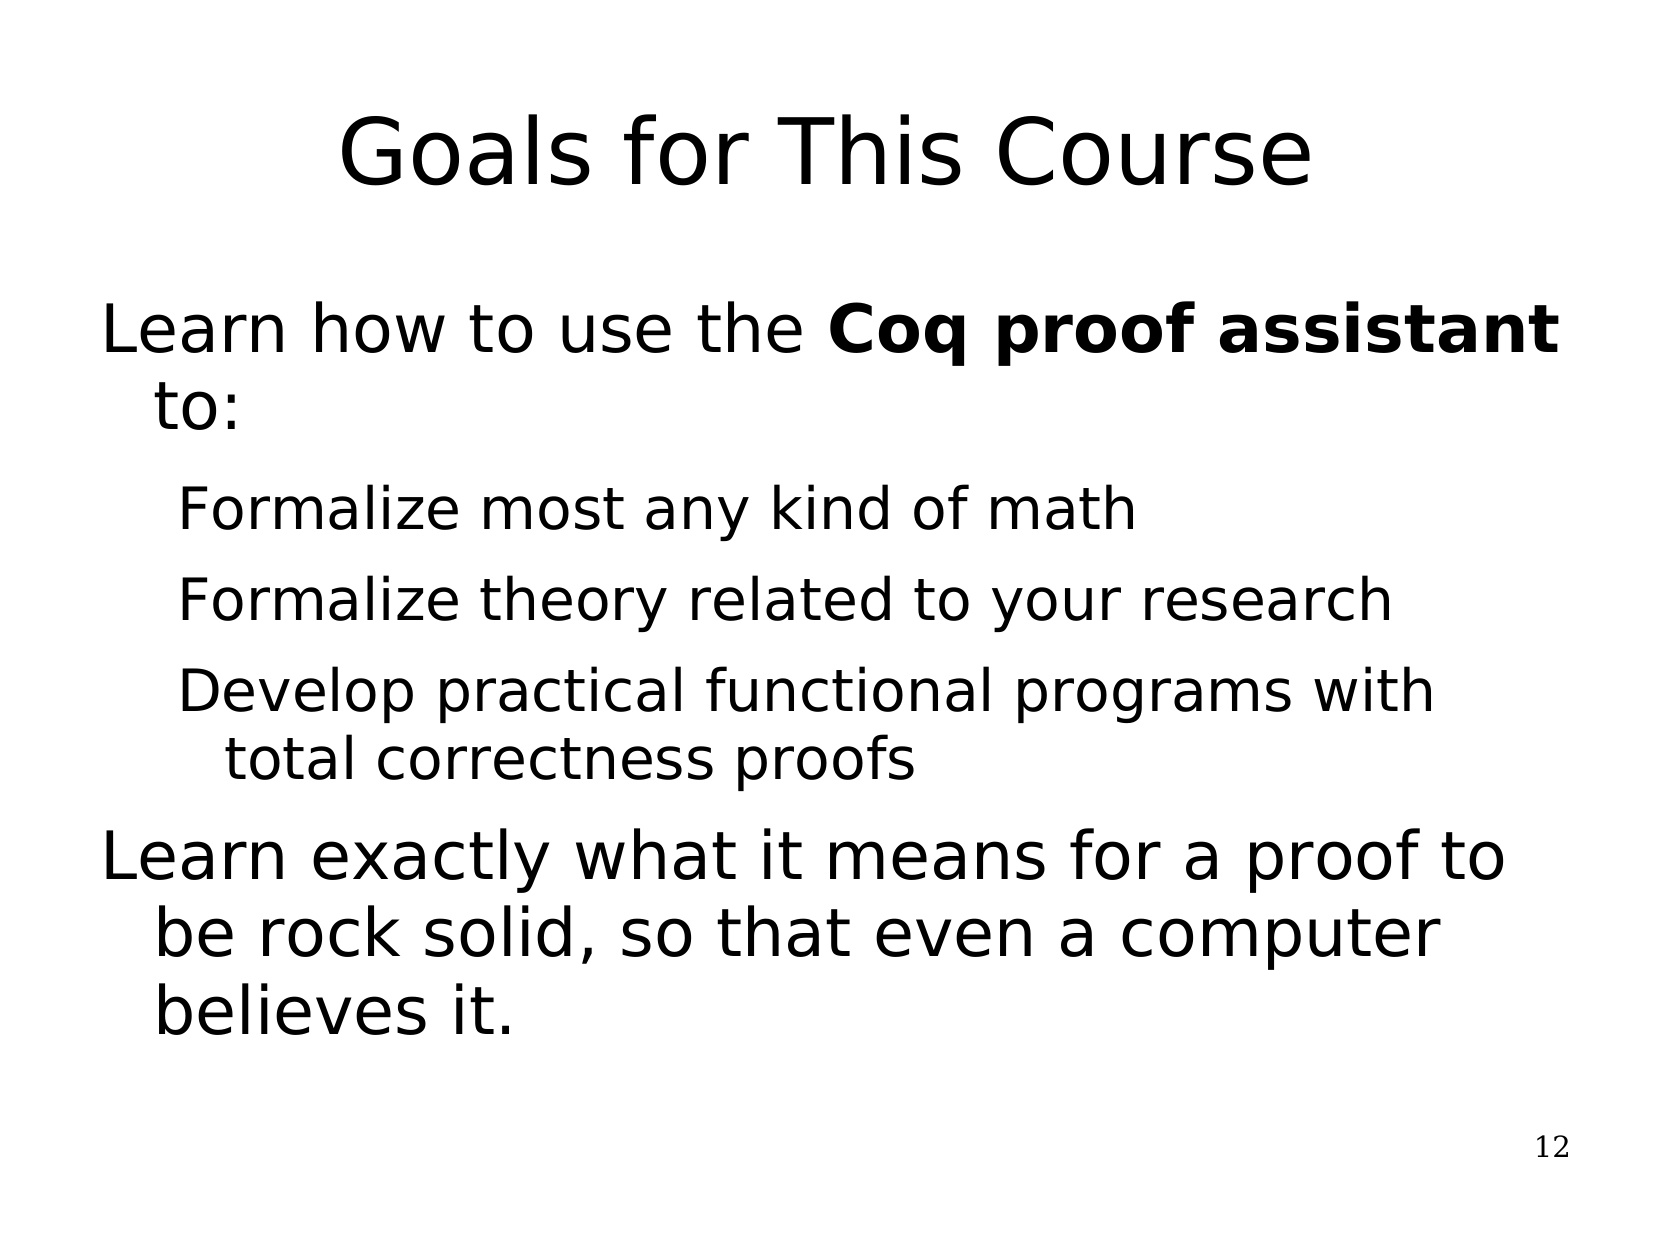

# Goals for This Course
Learn how to use the Coq proof assistant to:
Formalize most any kind of math
Formalize theory related to your research
Develop practical functional programs with total correctness proofs
Learn exactly what it means for a proof to be rock solid, so that even a computer believes it.
12